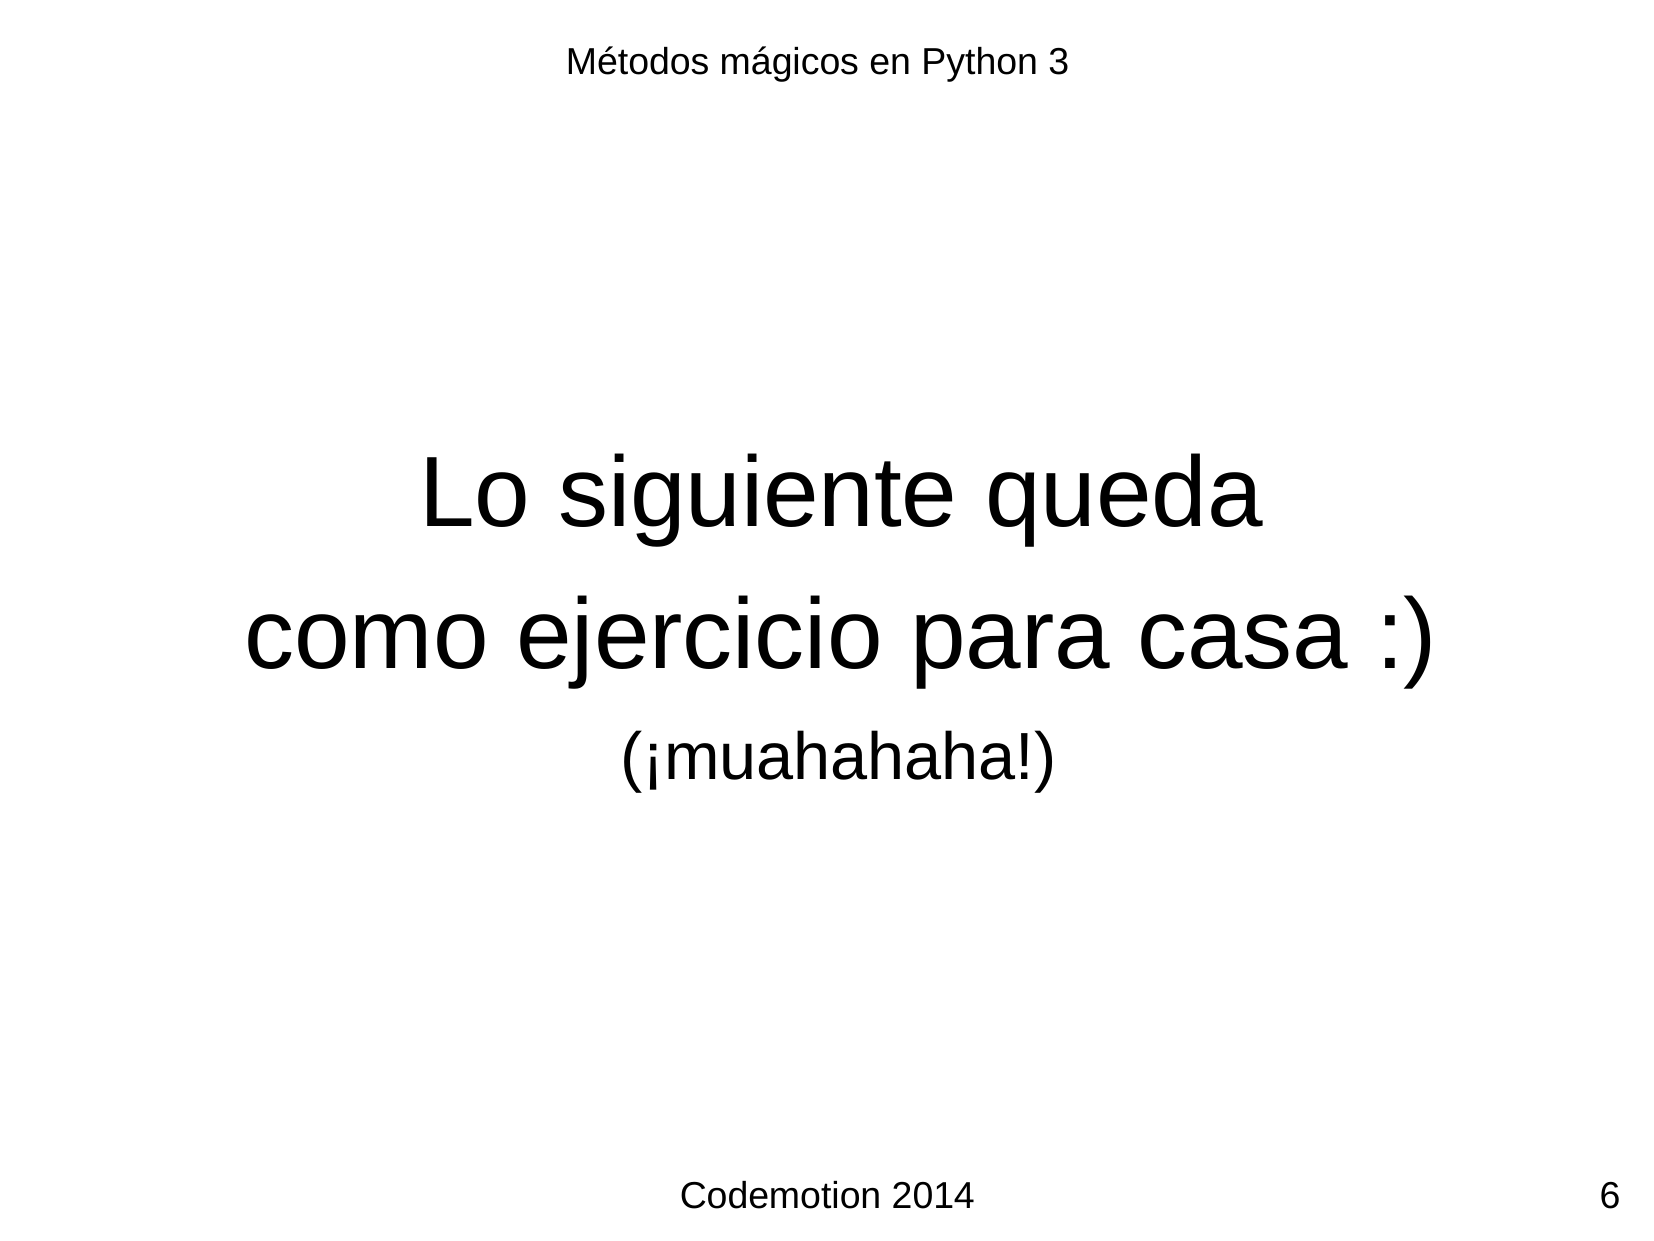

# Lo siguiente queda
como ejercicio para casa :)
(¡muahahaha!)
Métodos mágicos en Python 3
Codemotion 2014
6